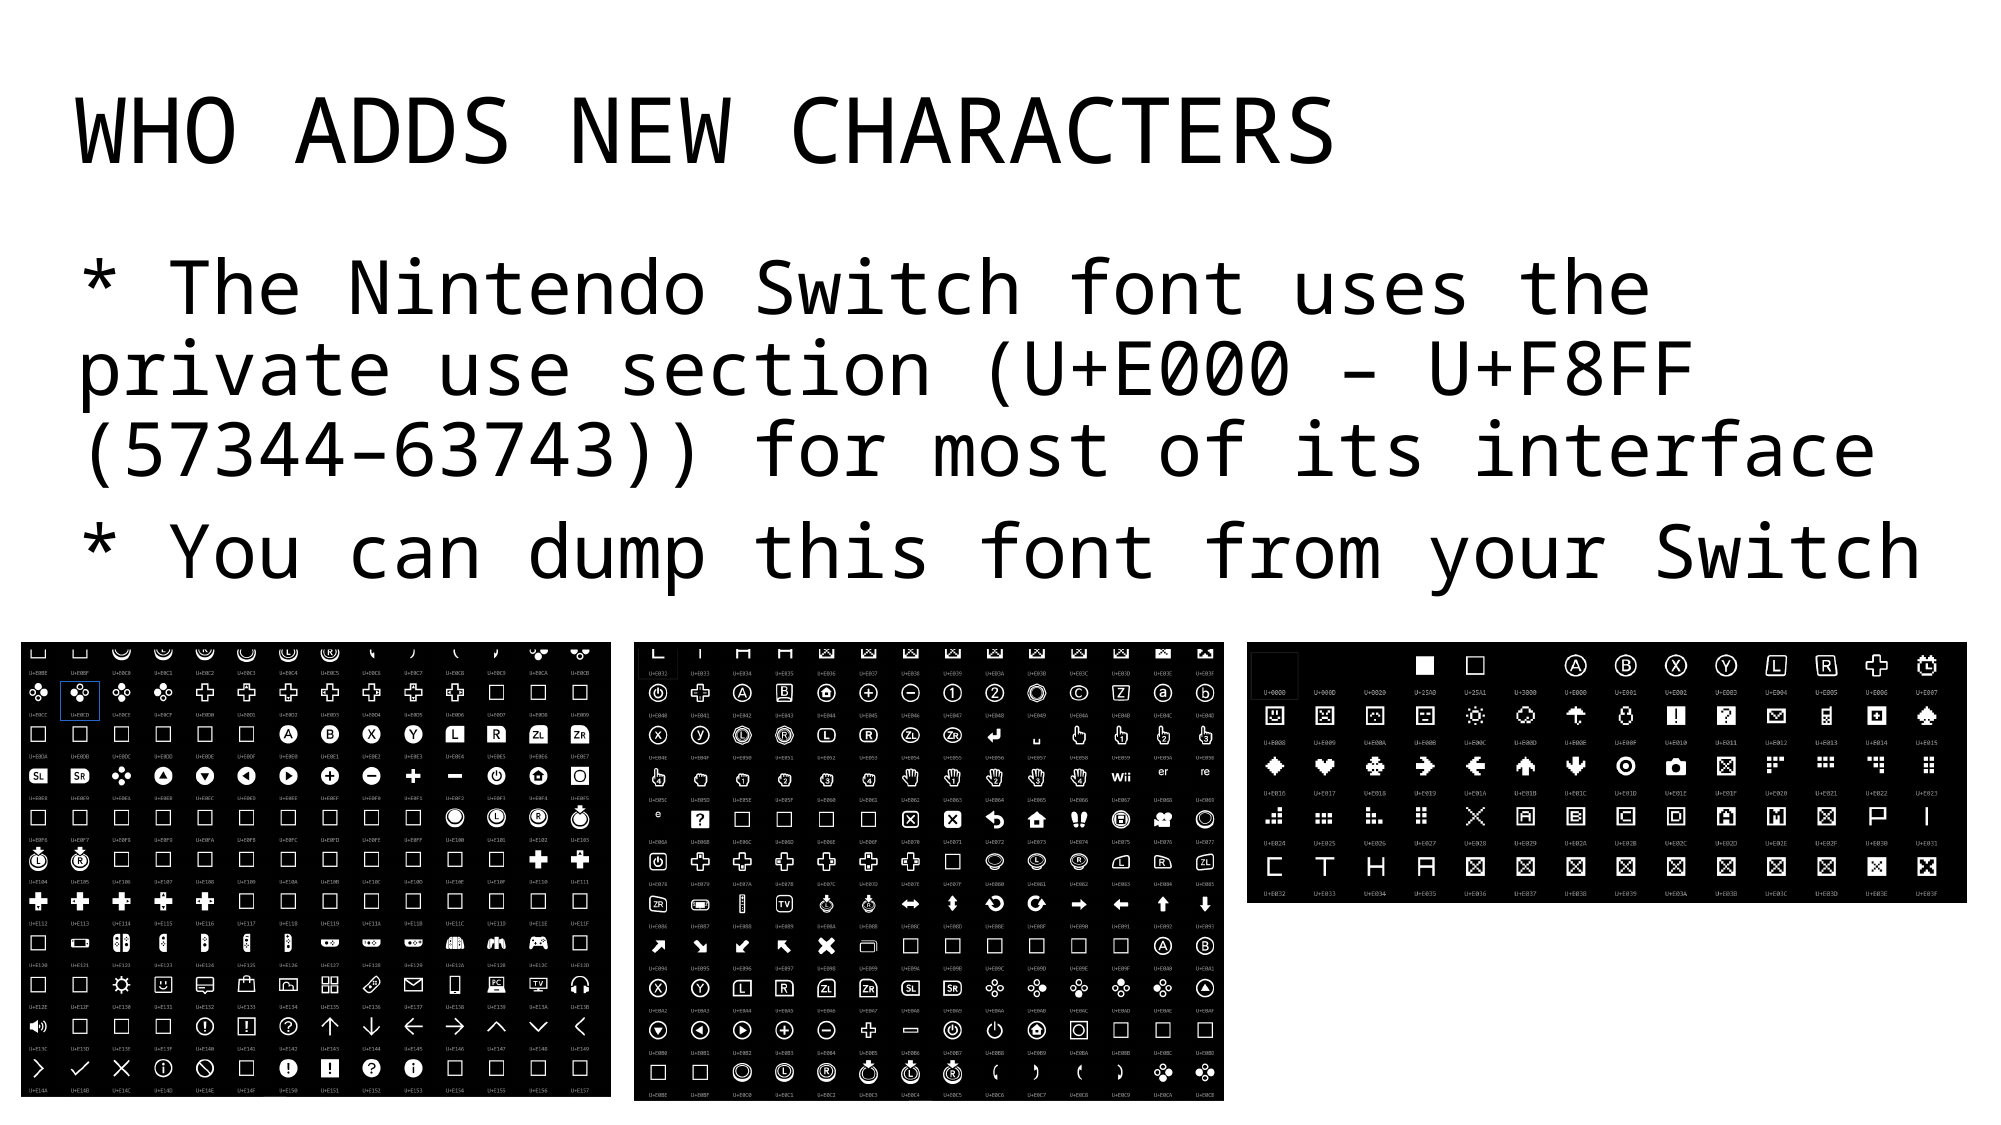

# WHO ADDS NEW CHARACTERS
* The Nintendo Switch font uses the private use section (U+E000 – U+F8FF (57344–63743)) for most of its interface
* You can dump this font from your Switch